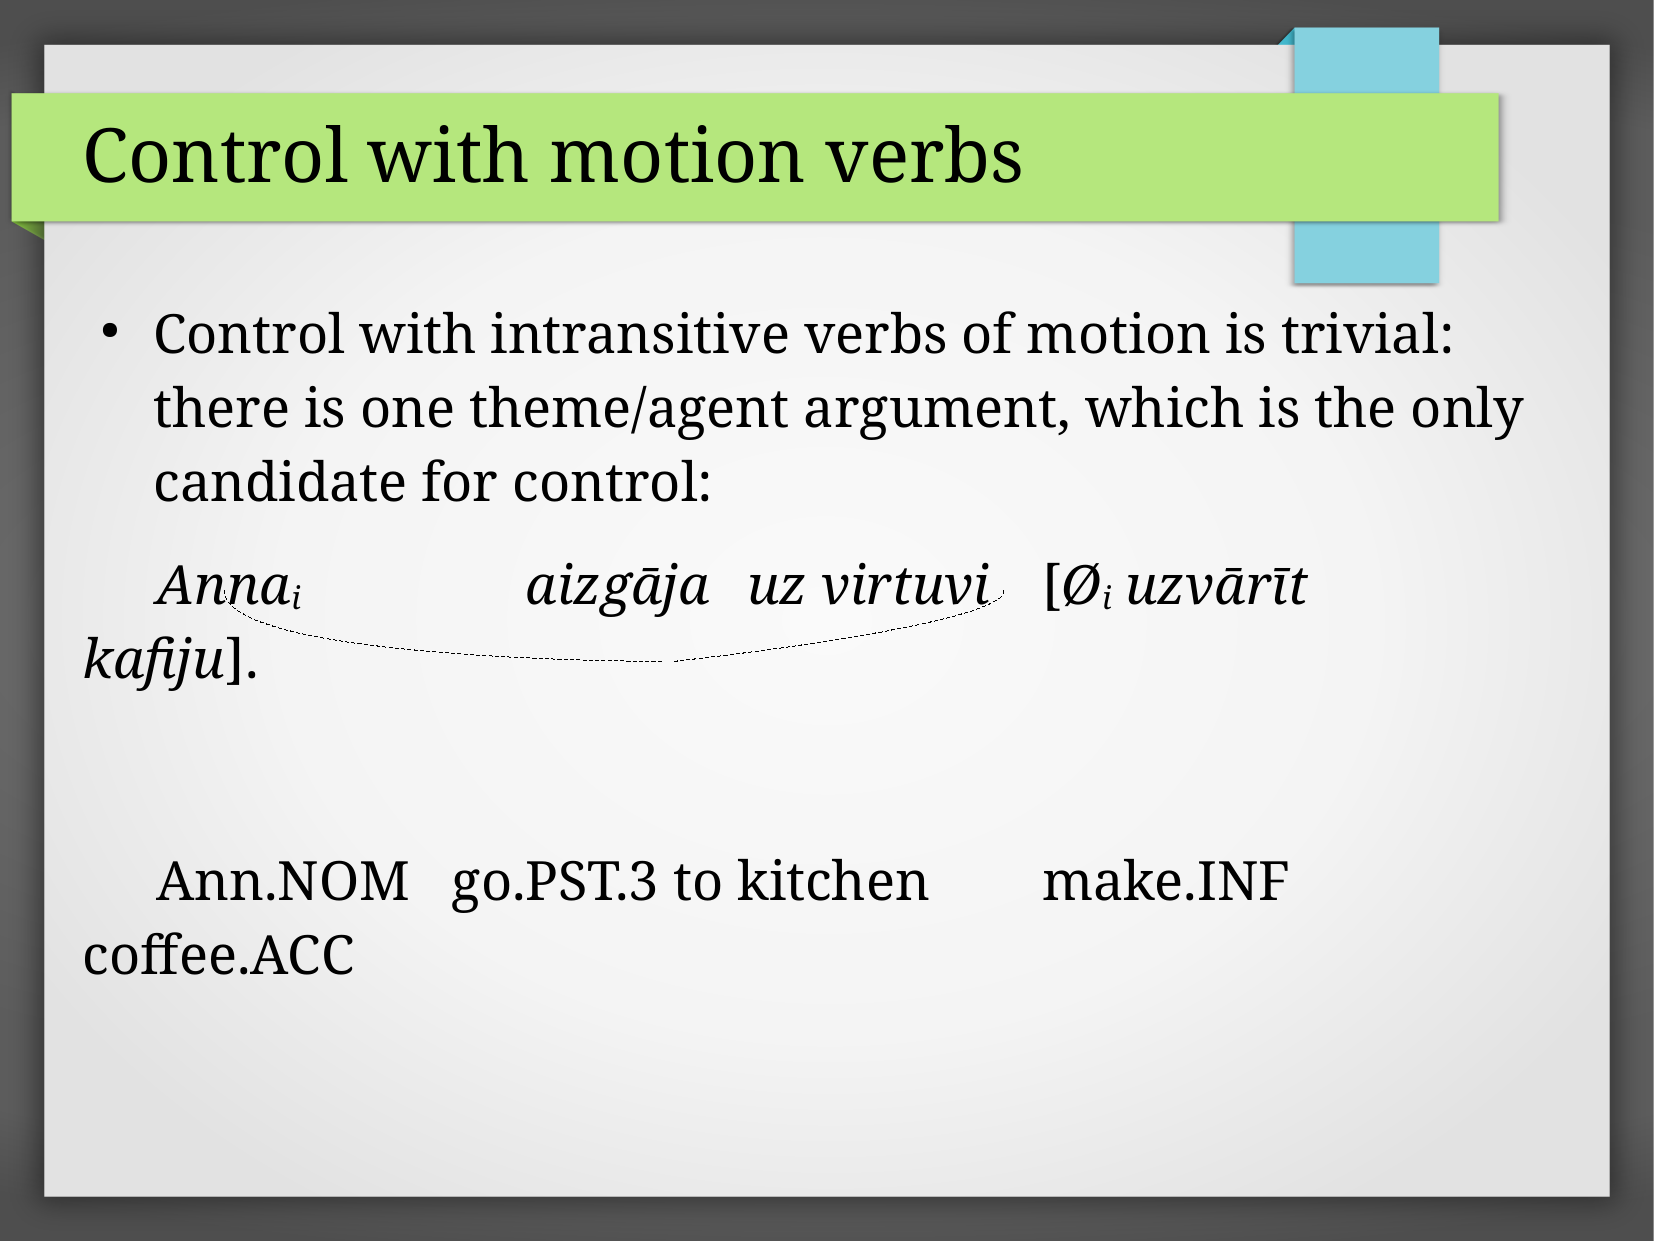

# Control with motion verbs
Control with intransitive verbs of motion is trivial: there is one theme/agent argument, which is the only candidate for control:
 	Annai 			aizgāja 	uz virtuvi 	[Øi uzvārīt 		kafiju].
 	Ann.NOM	go.PST.3	to kitchen	 	make.INF coffee.ACC